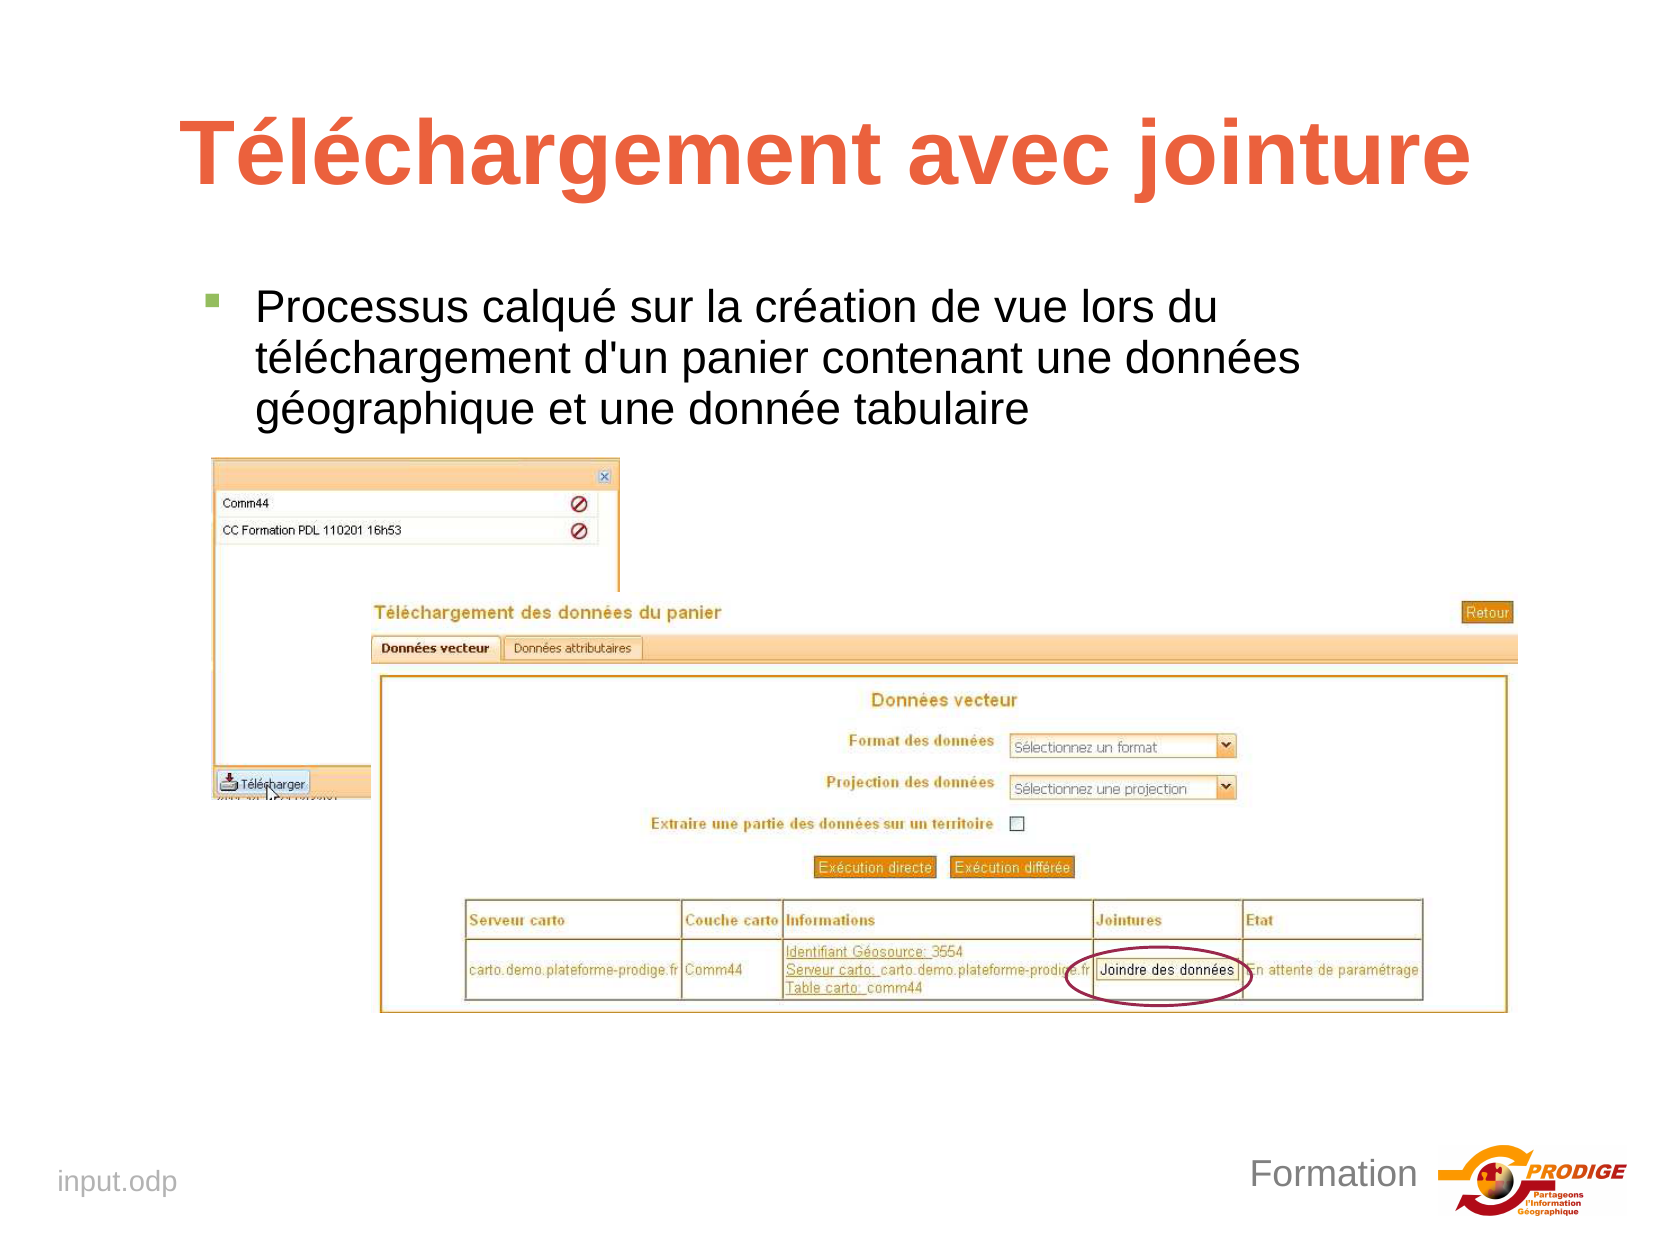

# Téléchargement avec jointure
Processus calqué sur la création de vue lors du téléchargement d'un panier contenant une données géographique et une donnée tabulaire